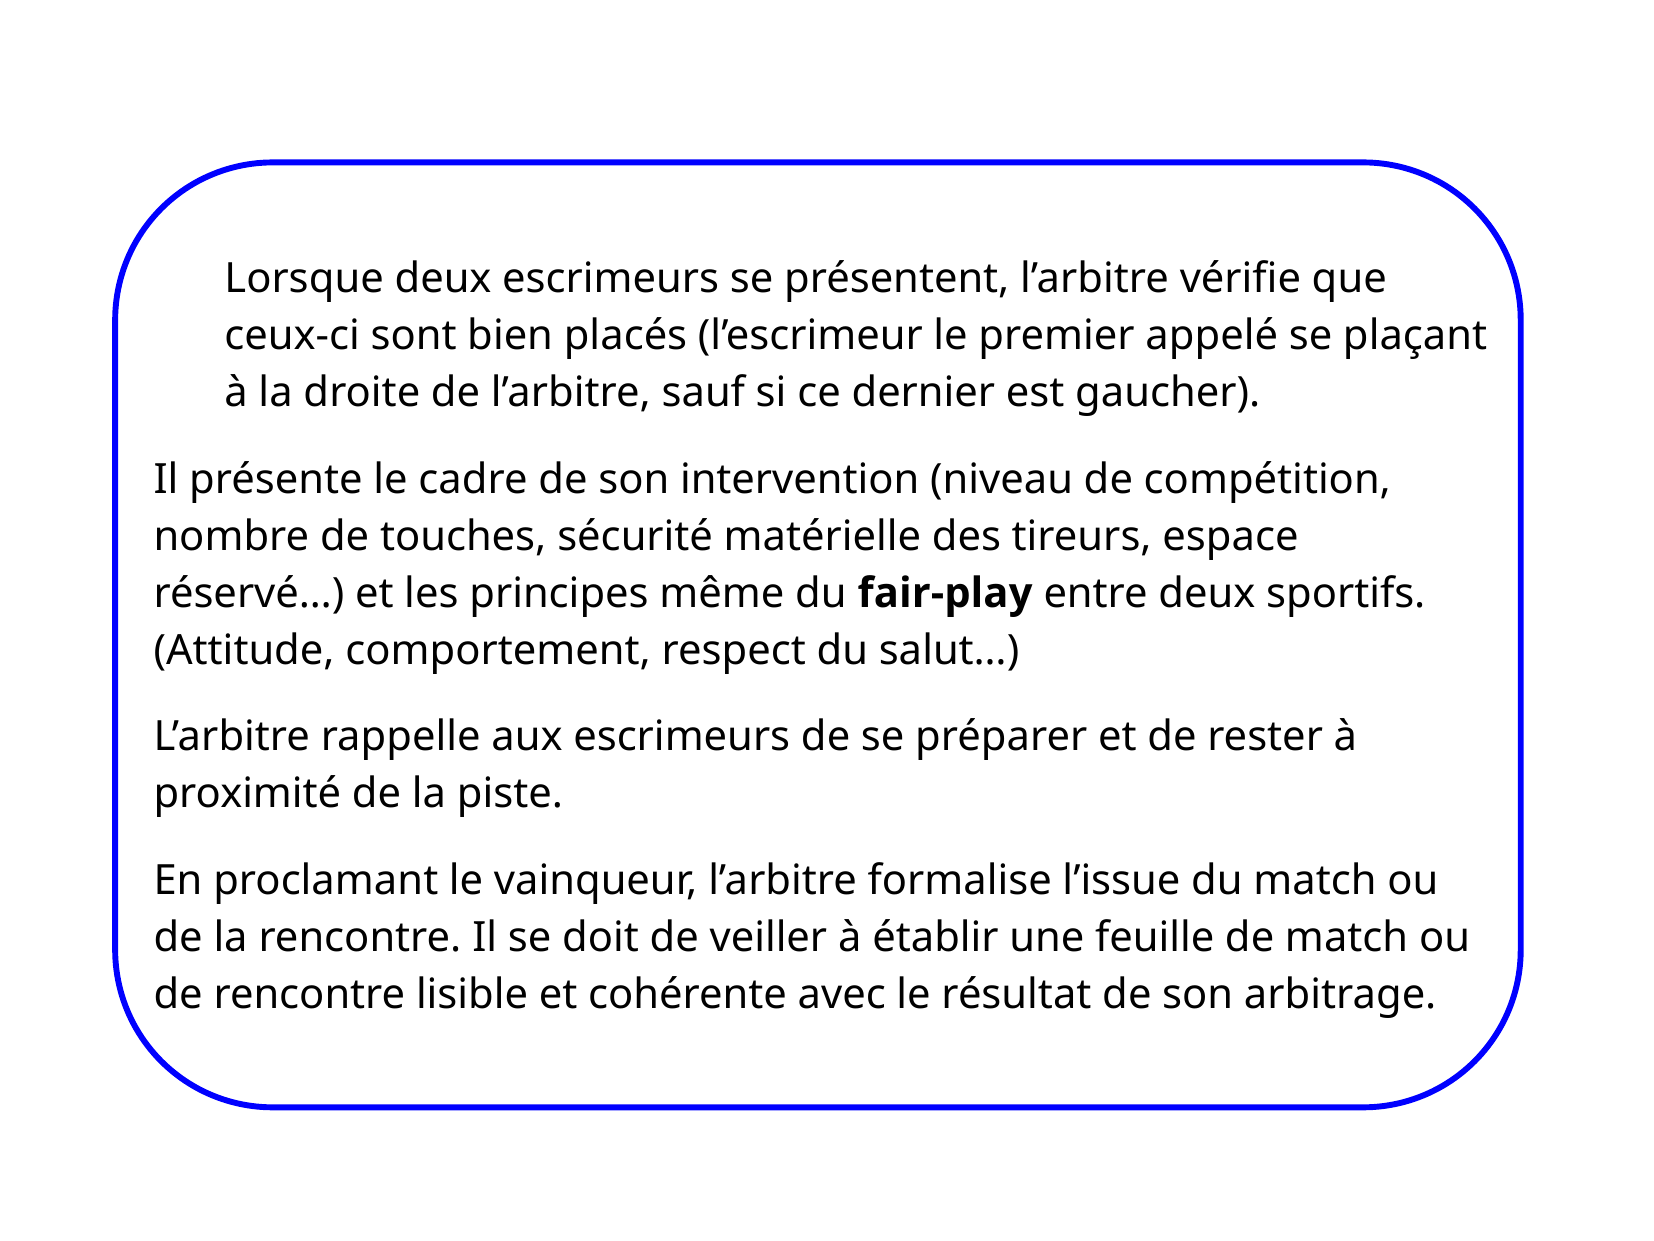

# Lorsque deux escrimeurs se présentent, l’arbitre vérifie que ceux-ci sont bien placés (l’escrimeur le premier appelé se plaçant à la droite de l’arbitre, sauf si ce dernier est gaucher).
Il présente le cadre de son intervention (niveau de compétition, nombre de touches, sécurité matérielle des tireurs, espace réservé…) et les principes même du fair-play entre deux sportifs. (Attitude, comportement, respect du salut…)
L’arbitre rappelle aux escrimeurs de se préparer et de rester à proximité de la piste.
En proclamant le vainqueur, l’arbitre formalise l’issue du match ou de la rencontre. Il se doit de veiller à établir une feuille de match ou de rencontre lisible et cohérente avec le résultat de son arbitrage.